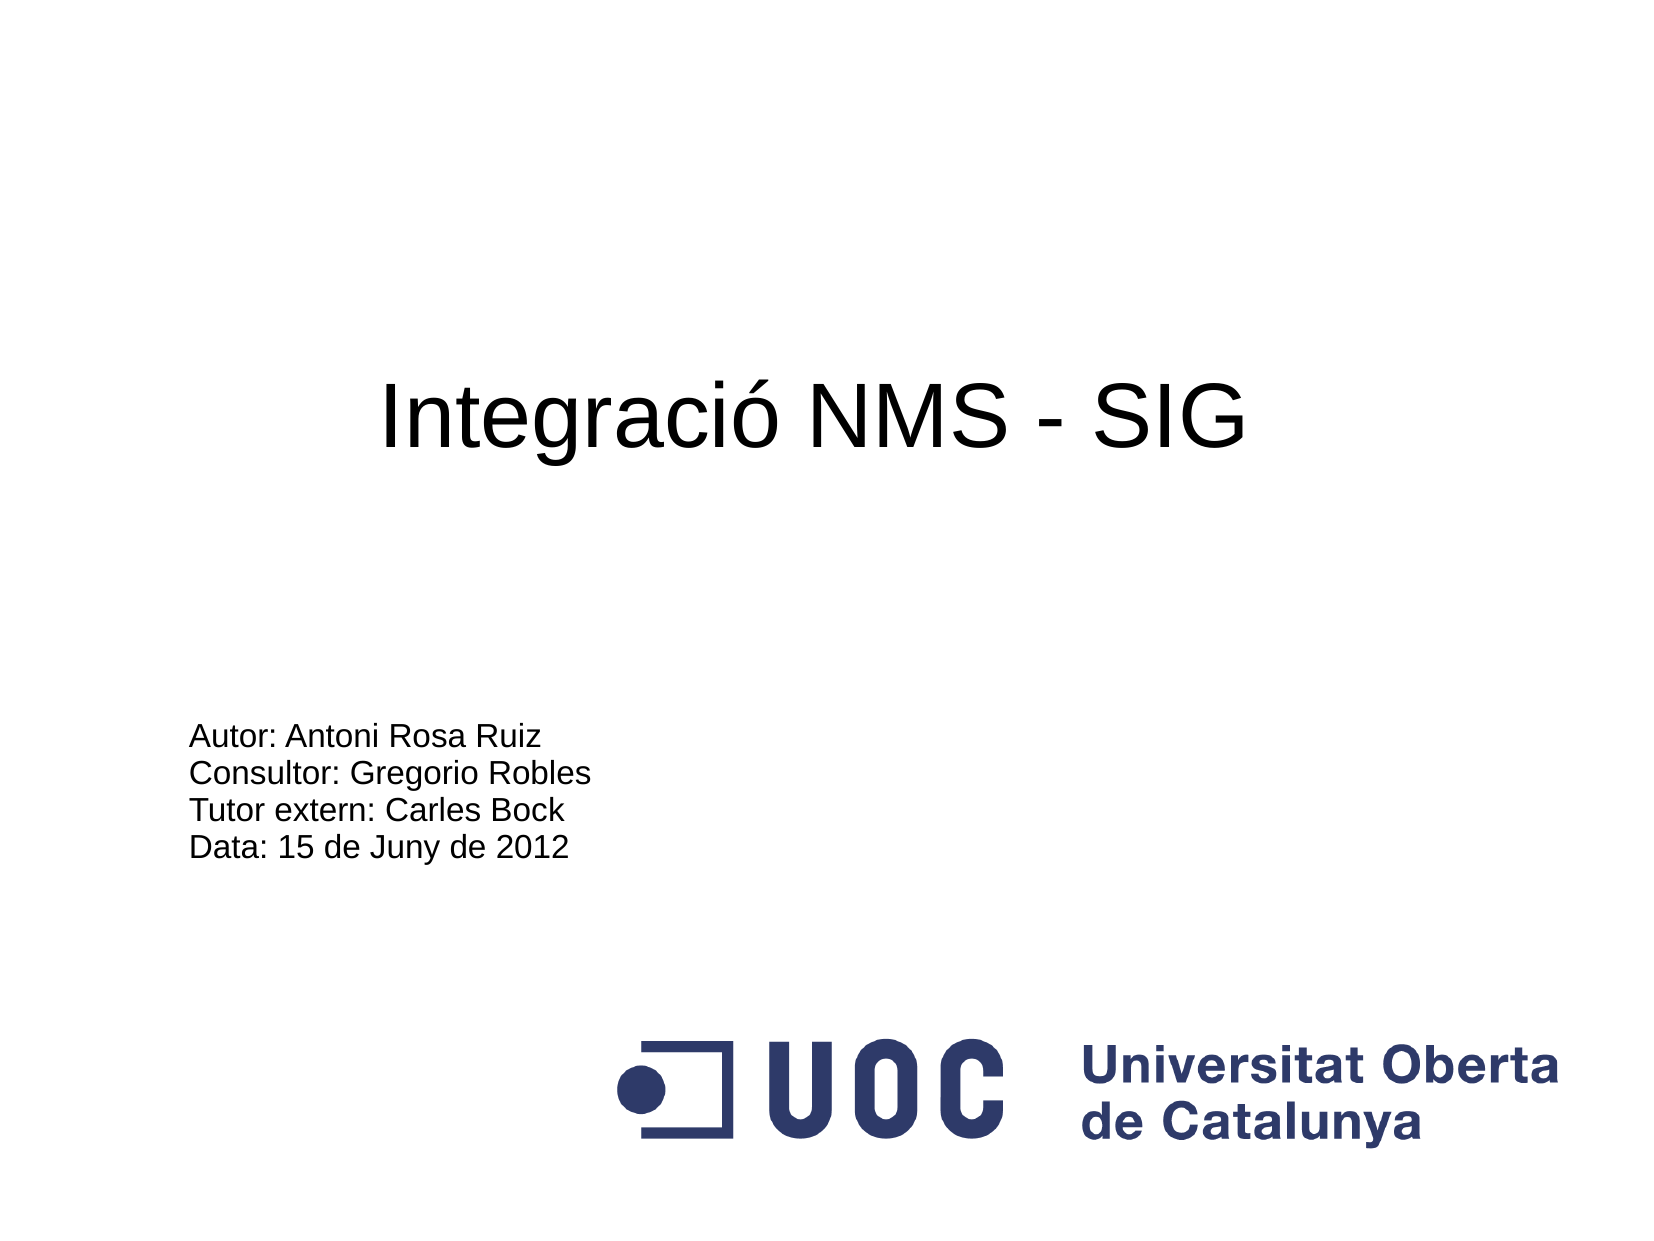

# Integració NMS - SIG
Autor: Antoni Rosa Ruiz
Consultor: Gregorio Robles
Tutor extern: Carles Bock
Data: 15 de Juny de 2012